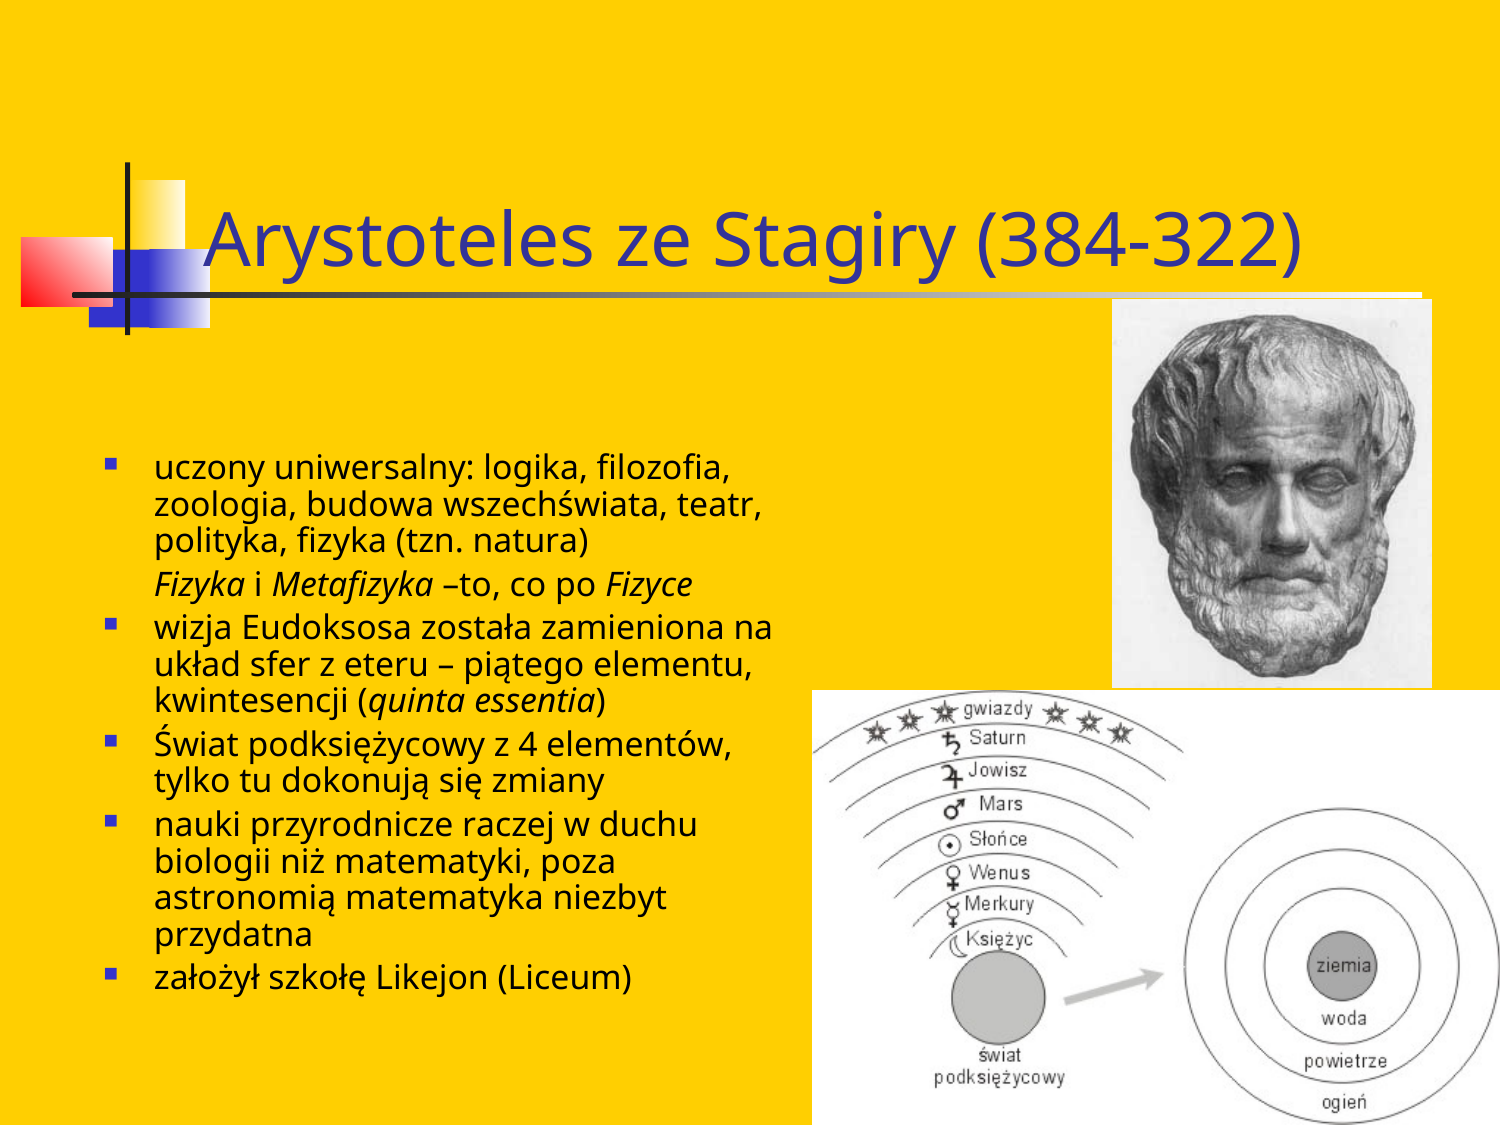

# Arystoteles ze Stagiry (384-322)
uczony uniwersalny: logika, filozofia, zoologia, budowa wszechświata, teatr, polityka, fizyka (tzn. natura)
	Fizyka i Metafizyka –to, co po Fizyce
wizja Eudoksosa została zamieniona na układ sfer z eteru – piątego elementu, kwintesencji (quinta essentia)
Świat podksiężycowy z 4 elementów, tylko tu dokonują się zmiany
nauki przyrodnicze raczej w duchu biologii niż matematyki, poza astronomią matematyka niezbyt przydatna
założył szkołę Likejon (Liceum)